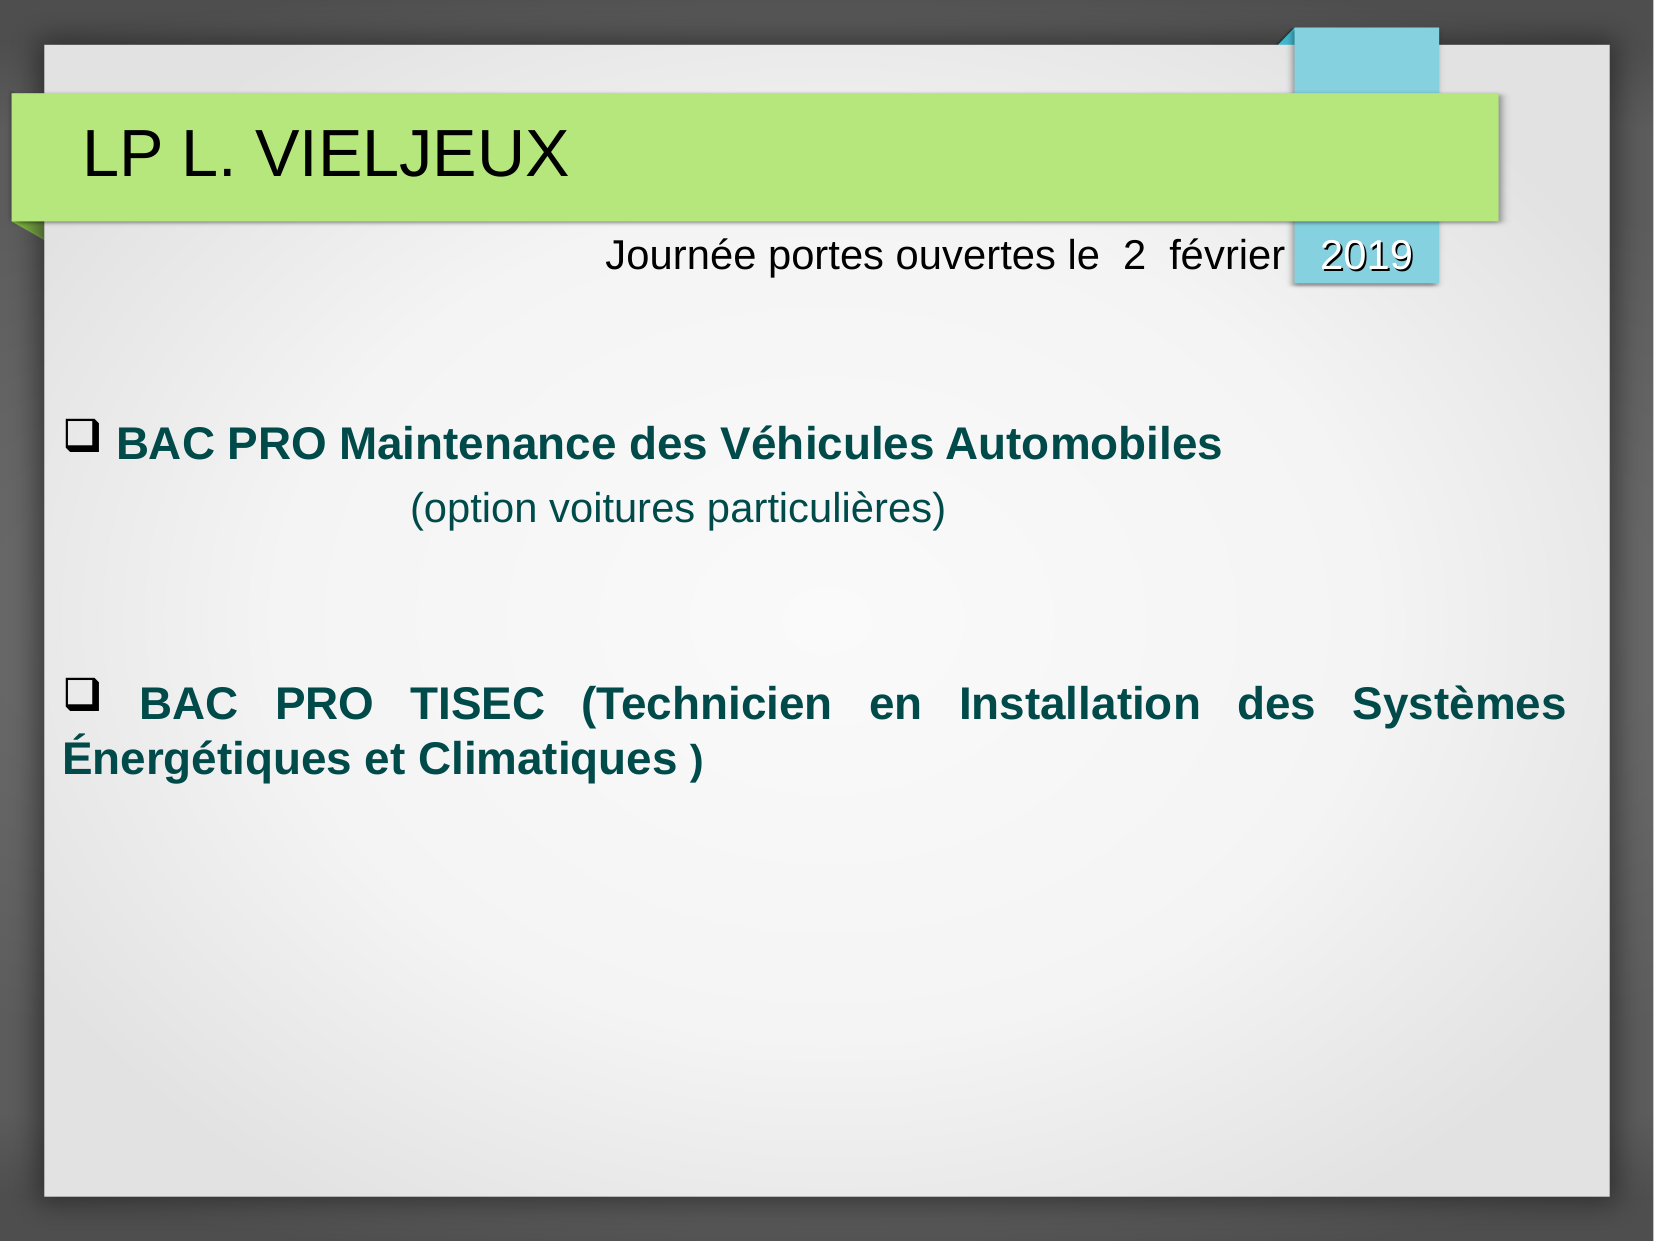

# LP L. VIELJEUX
Journée portes ouvertes le 2 février 2019
 BAC PRO Maintenance des Véhicules Automobiles
 (option voitures particulières)
 BAC PRO TISEC (Technicien en Installation des Systèmes Énergétiques et Climatiques )